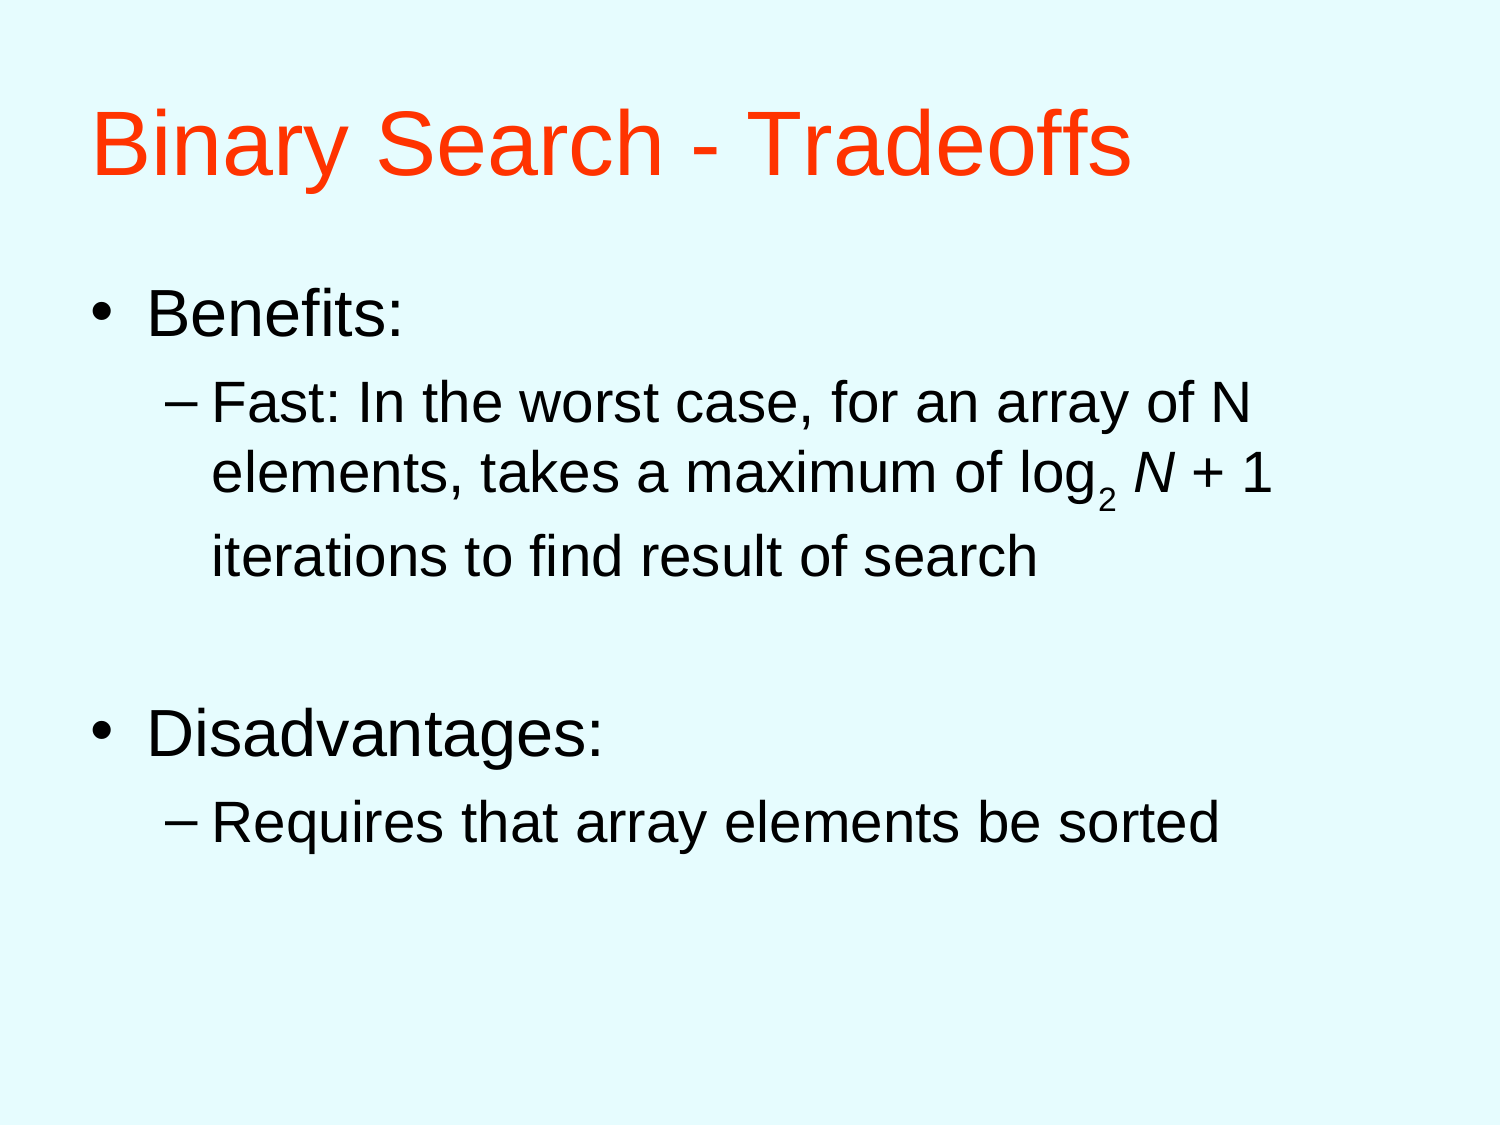

# Binary Search - Tradeoffs
Benefits:
Fast: In the worst case, for an array of N elements, takes a maximum of log2 N + 1 iterations to find result of search
Disadvantages:
Requires that array elements be sorted